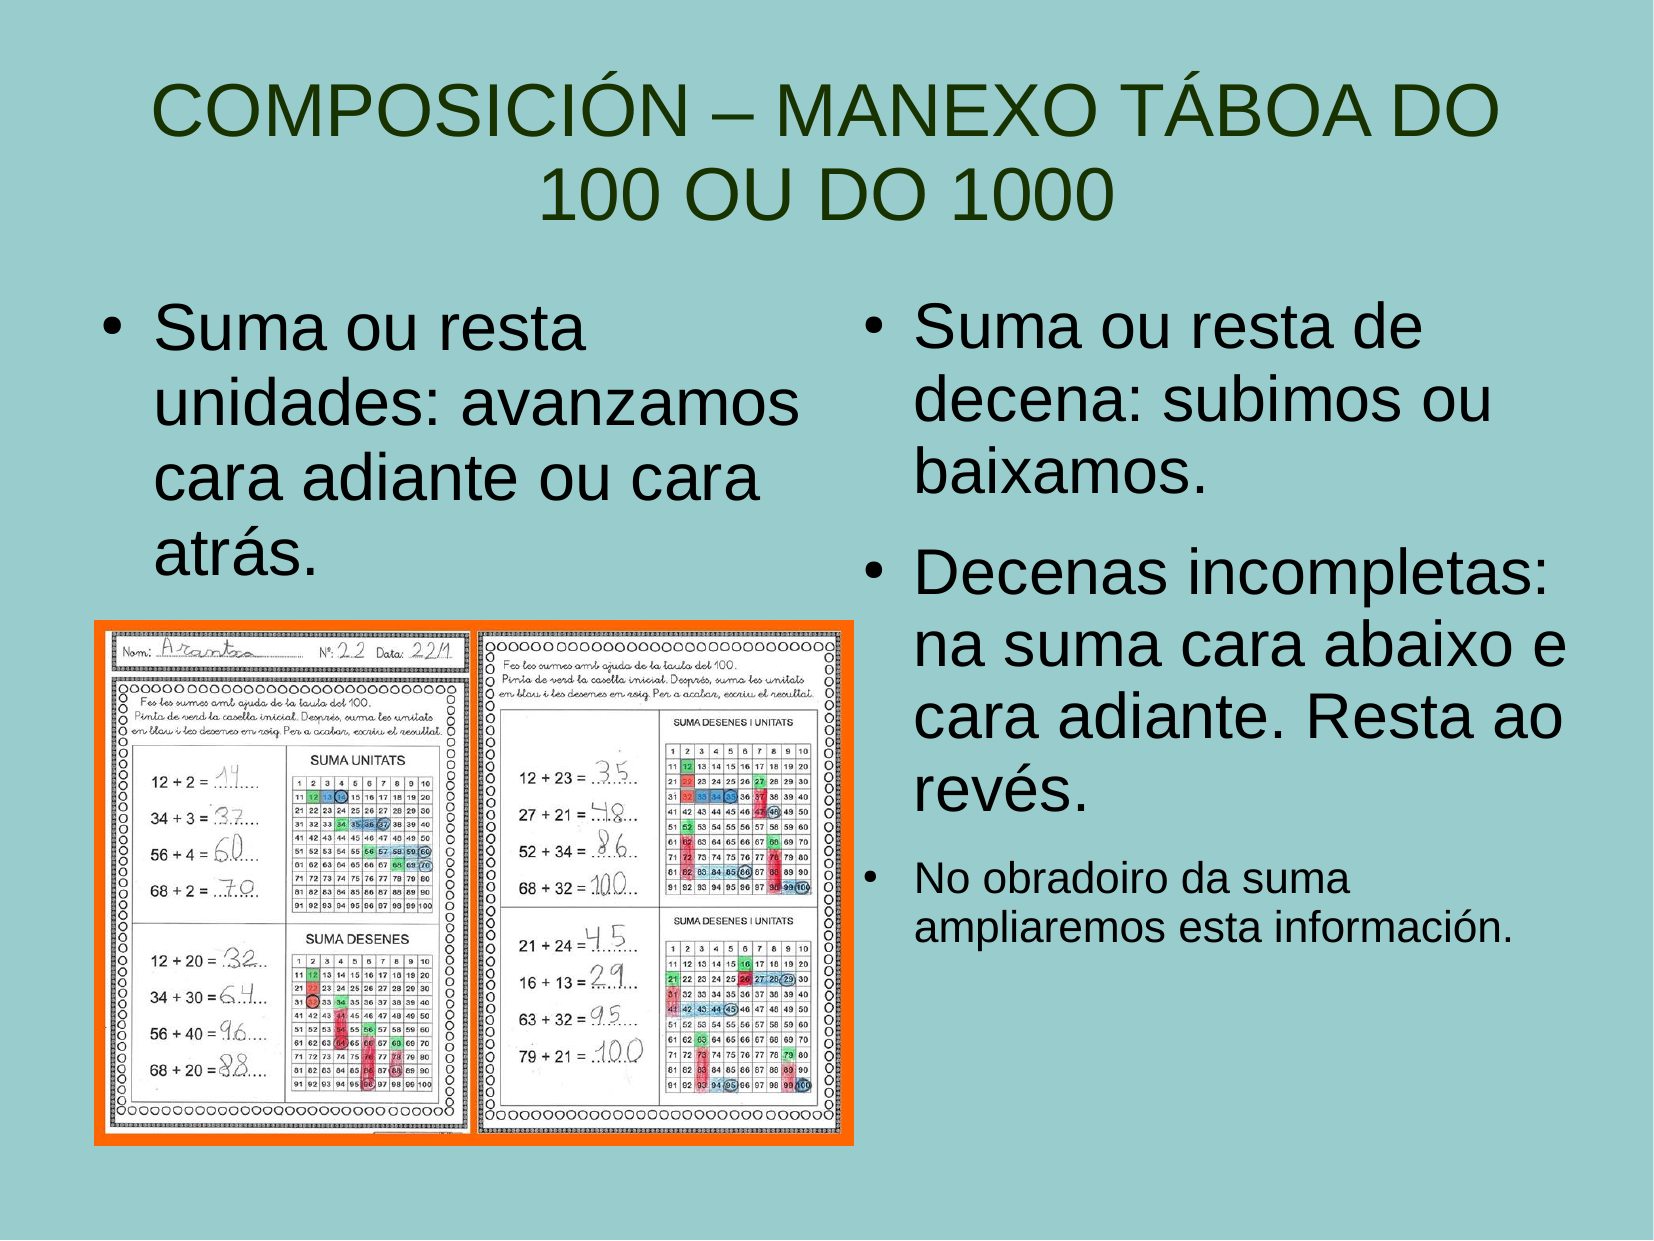

# COMPOSICIÓN – MANEXO TÁBOA DO 100 OU DO 1000
Suma ou resta unidades: avanzamos cara adiante ou cara atrás.
Suma ou resta de decena: subimos ou baixamos.
Decenas incompletas: na suma cara abaixo e cara adiante. Resta ao revés.
No obradoiro da suma ampliaremos esta información.